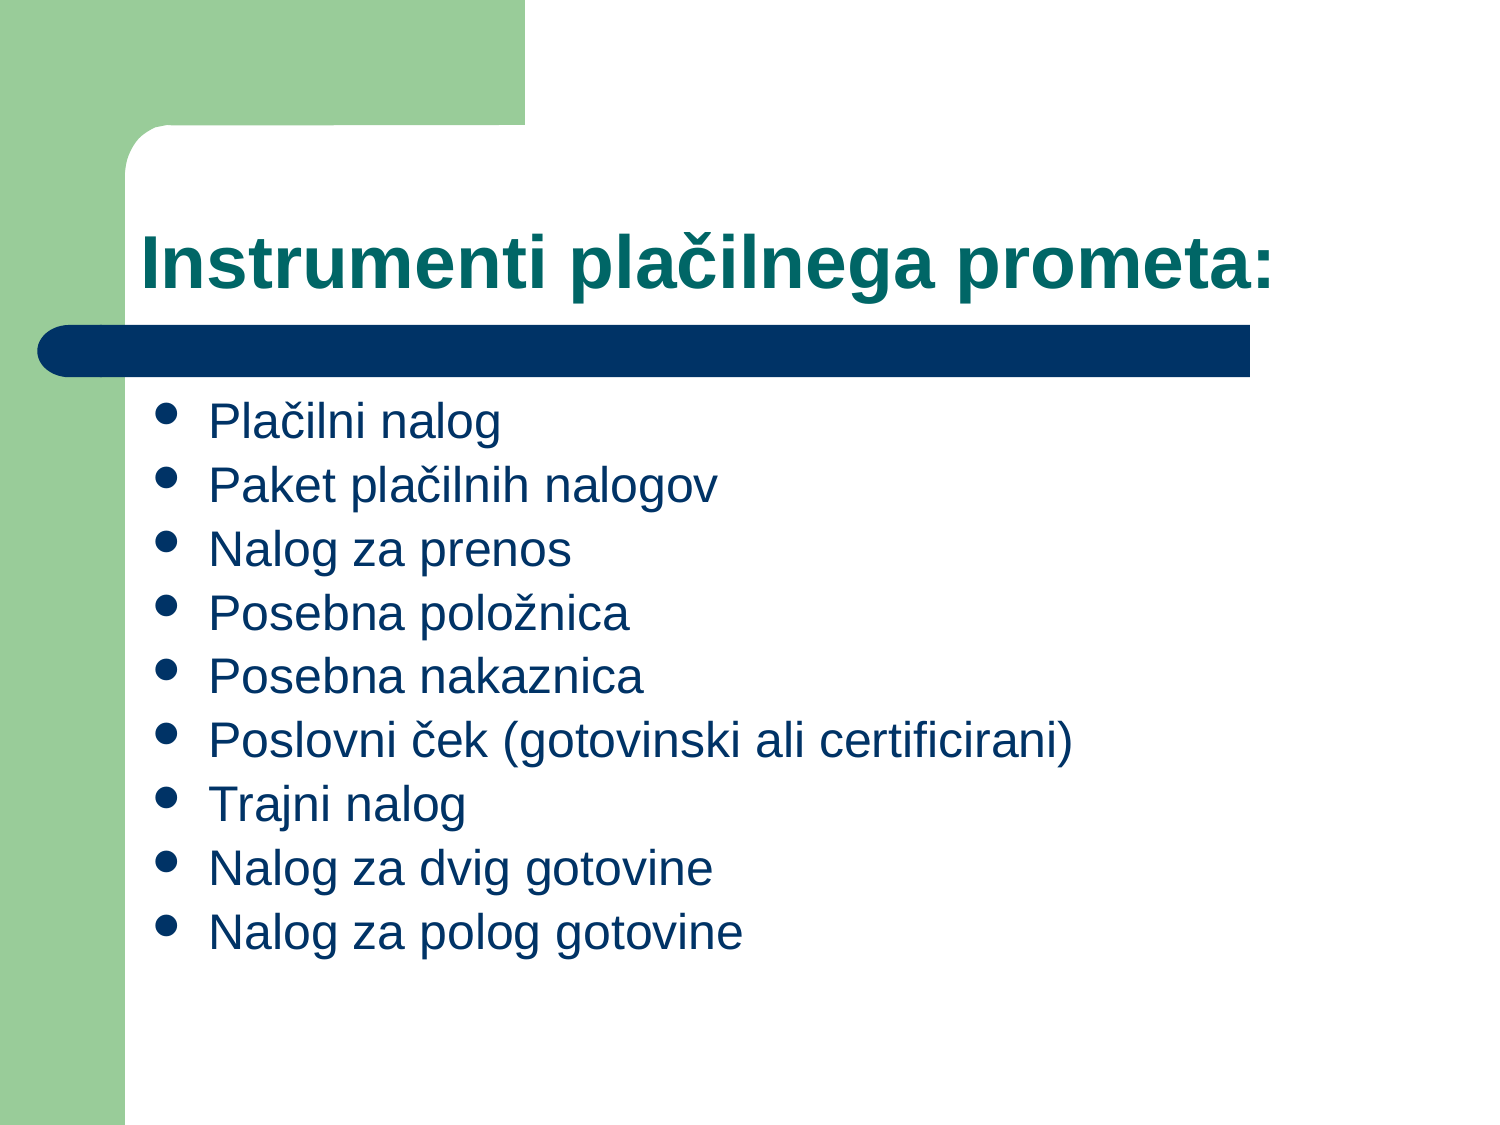

# Instrumenti plačilnega prometa:
Plačilni nalog
Paket plačilnih nalogov
Nalog za prenos
Posebna položnica
Posebna nakaznica
Poslovni ček (gotovinski ali certificirani)
Trajni nalog
Nalog za dvig gotovine
Nalog za polog gotovine